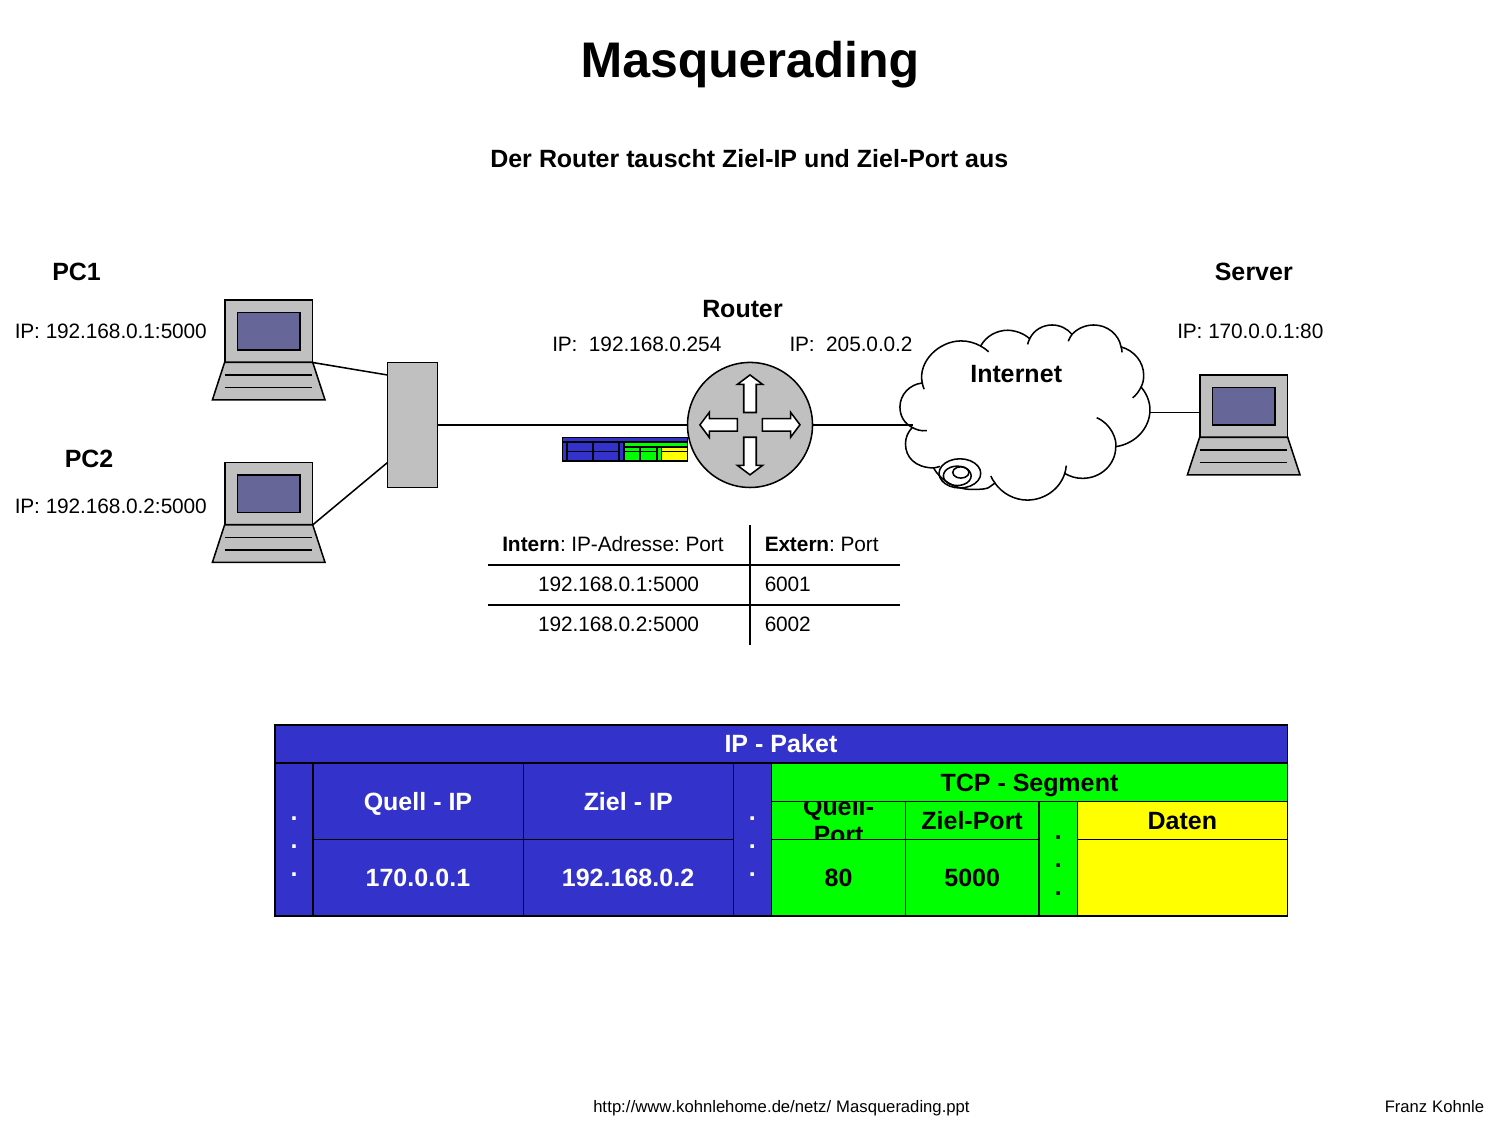

Masquerading
Der Router tauscht Ziel-IP und Ziel-Port aus
PC1
Server
Router
IP: 192.168.0.1:5000
IP: 170.0.0.1:80
IP: 192.168.0.254
IP: 205.0.0.2
Internet
PC2
IP: 192.168.0.2:5000
Intern: IP-Adresse: Port
Extern: Port
192.168.0.1:5000
6001
192.168.0.2:5000
6002
IP - Paket
...
Quell - IP
Ziel - IP
...
170.0.0.1
192.168.0.2
TCP - Segment
Quell-Port
Ziel-Port
...
80
5000
Daten
http://www.kohnlehome.de/netz/ Masquerading.ppt
Franz Kohnle